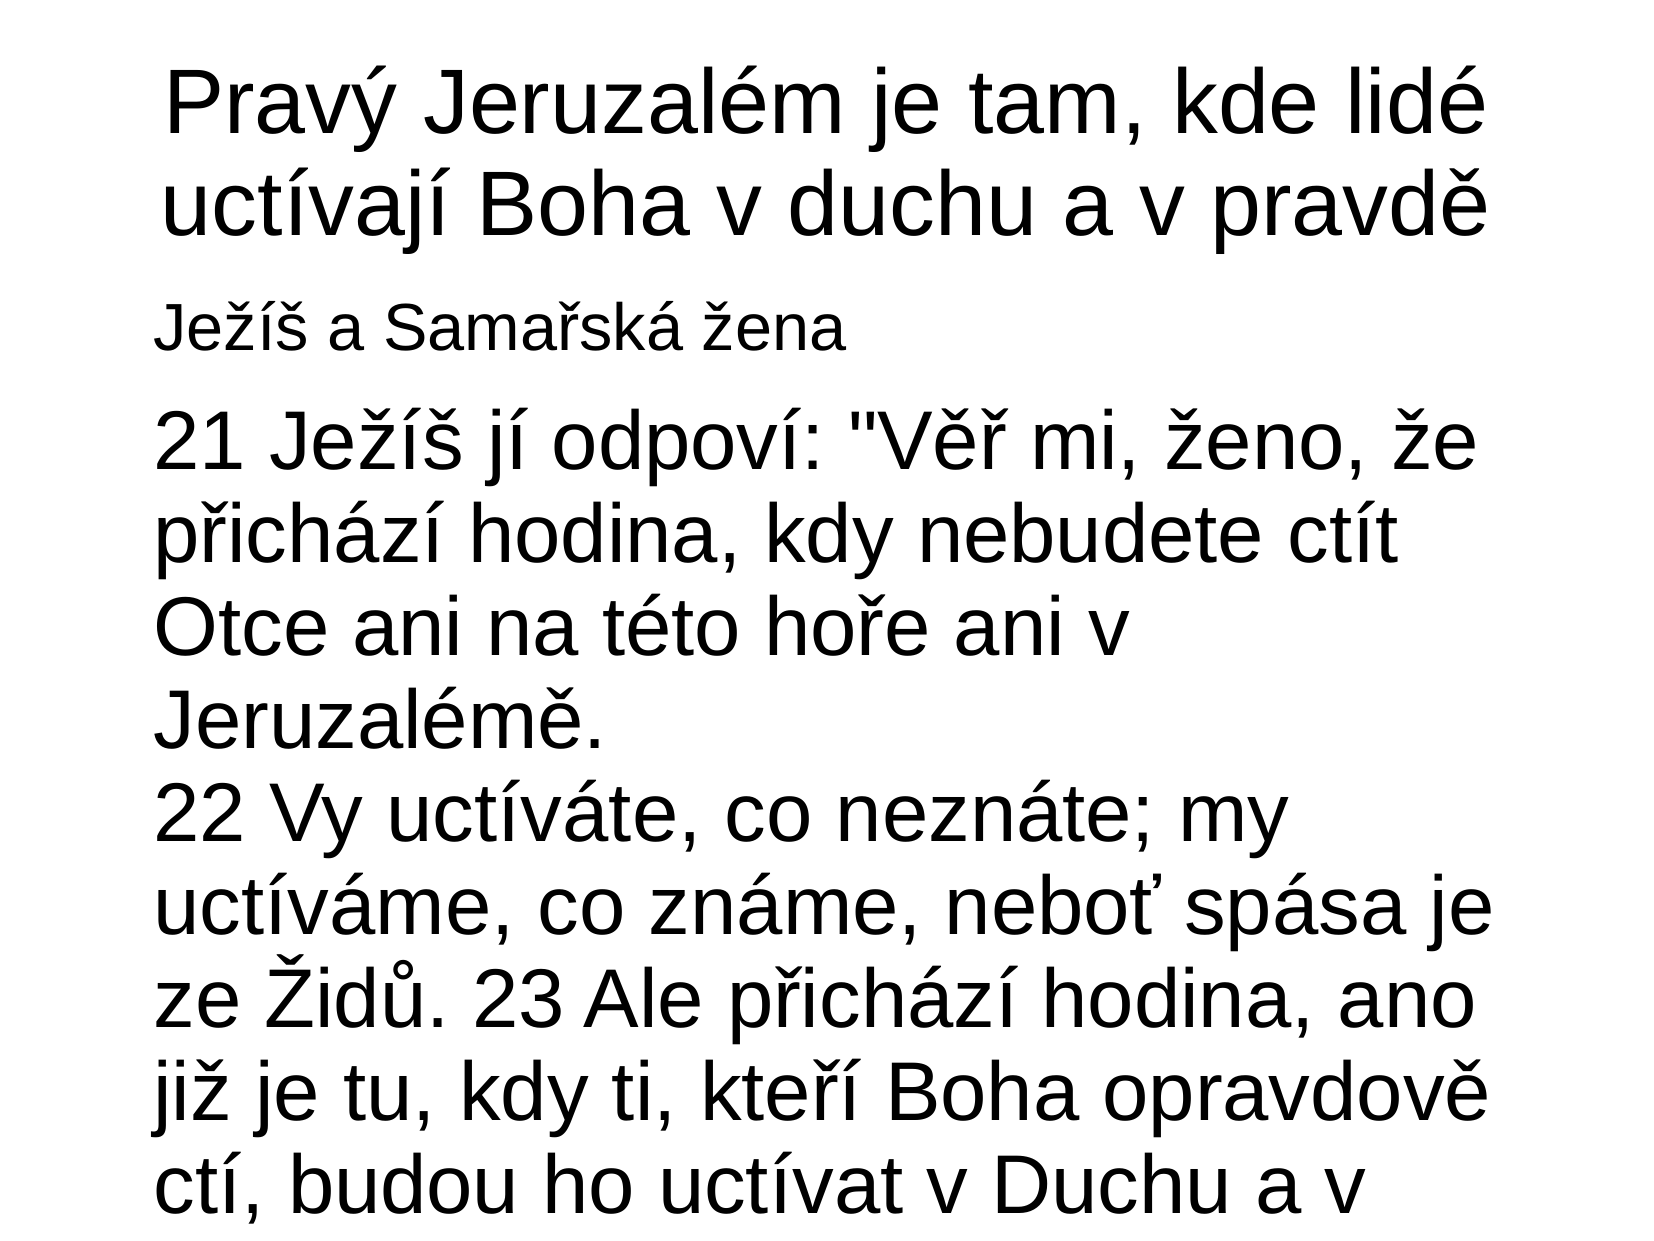

# Pravý Jeruzalém je tam, kde lidé uctívají Boha v duchu a v pravdě
Ježíš a Samařská žena
21 Ježíš jí odpoví: "Věř mi, ženo, že přichází hodina, kdy nebudete ctít Otce ani na této hoře ani v Jeruzalémě.
22 Vy uctíváte, co neznáte; my uctíváme, co známe, neboť spása je ze Židů. 23 Ale přichází hodina, ano již je tu, kdy ti, kteří Boha opravdově ctí, budou ho uctívat v Duchu a v pravdě.
A Otec si přeje, aby ho lidé takto ctili. 24 Bůh je Duch a ti, kdo ho uctívají, mají tak činit v Duchu a v pravdě."
(Janovo evangelium 4. kapitola)